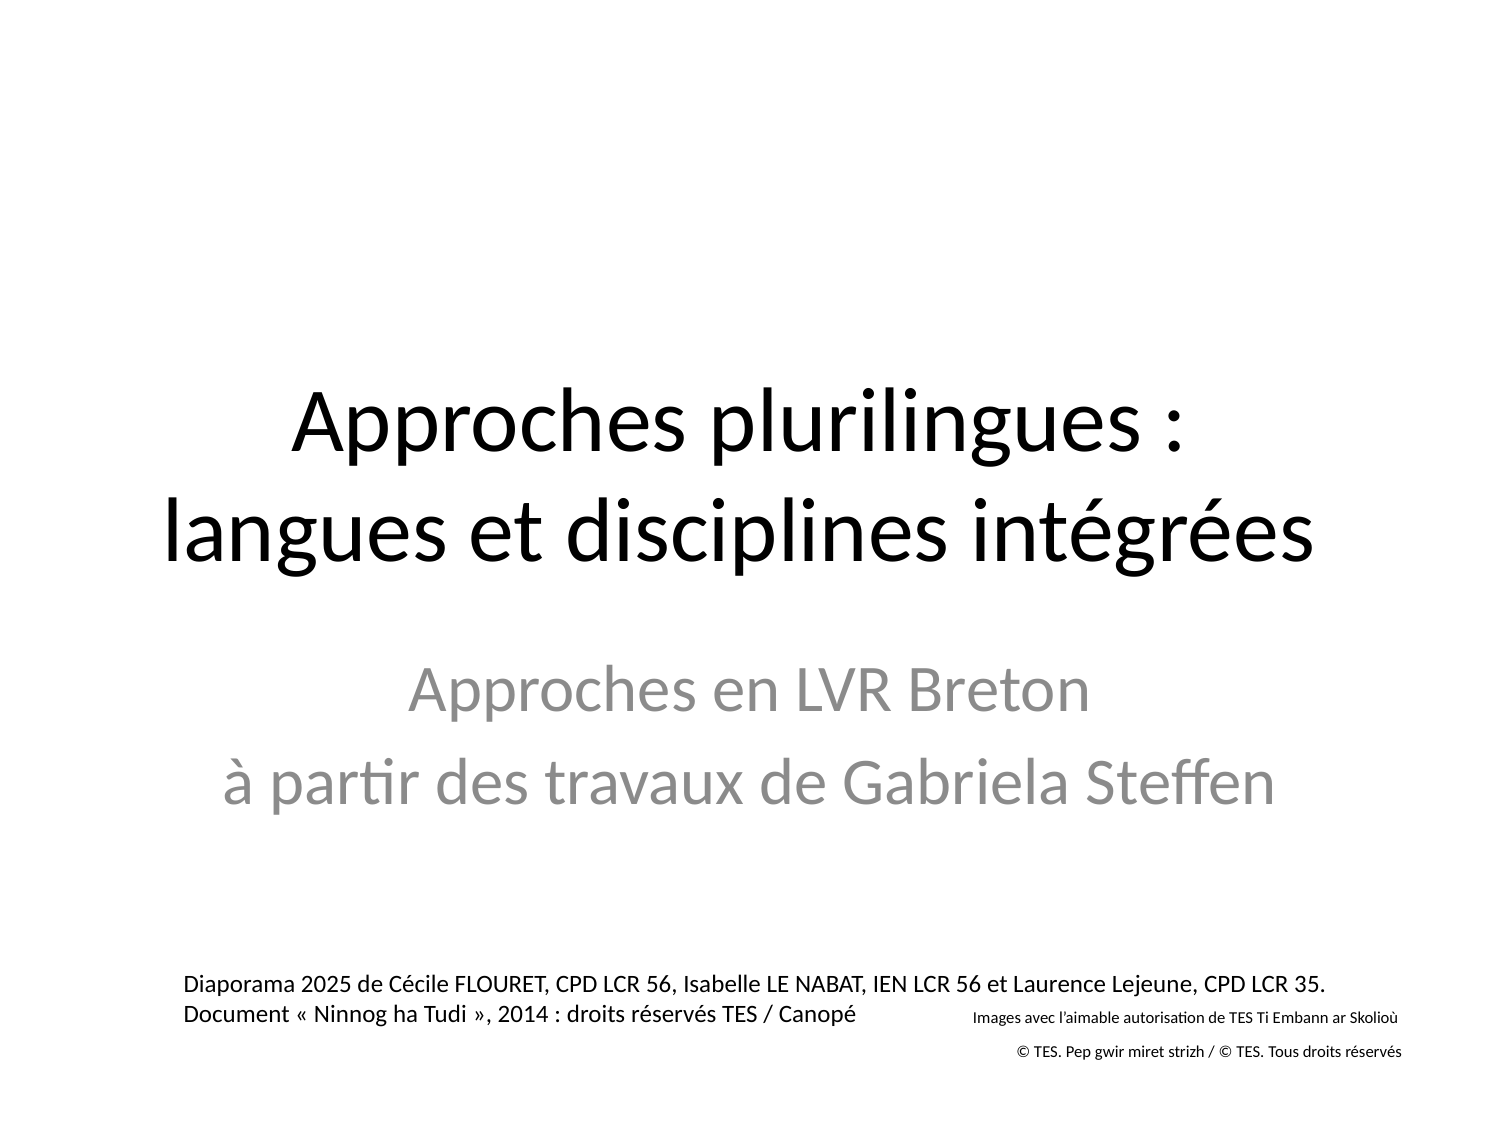

# Approches plurilingues : langues et disciplines intégrées
Approches en LVR Breton
à partir des travaux de Gabriela Steffen
Diaporama 2025 de Cécile FLOURET, CPD LCR 56, Isabelle LE NABAT, IEN LCR 56 et Laurence Lejeune, CPD LCR 35.
Document « Ninnog ha Tudi », 2014 : droits réservés TES / Canopé
Images avec l’aimable autorisation de TES Ti Embann ar Skolioù
© TES. Pep gwir miret strizh / © TES. Tous droits réservés